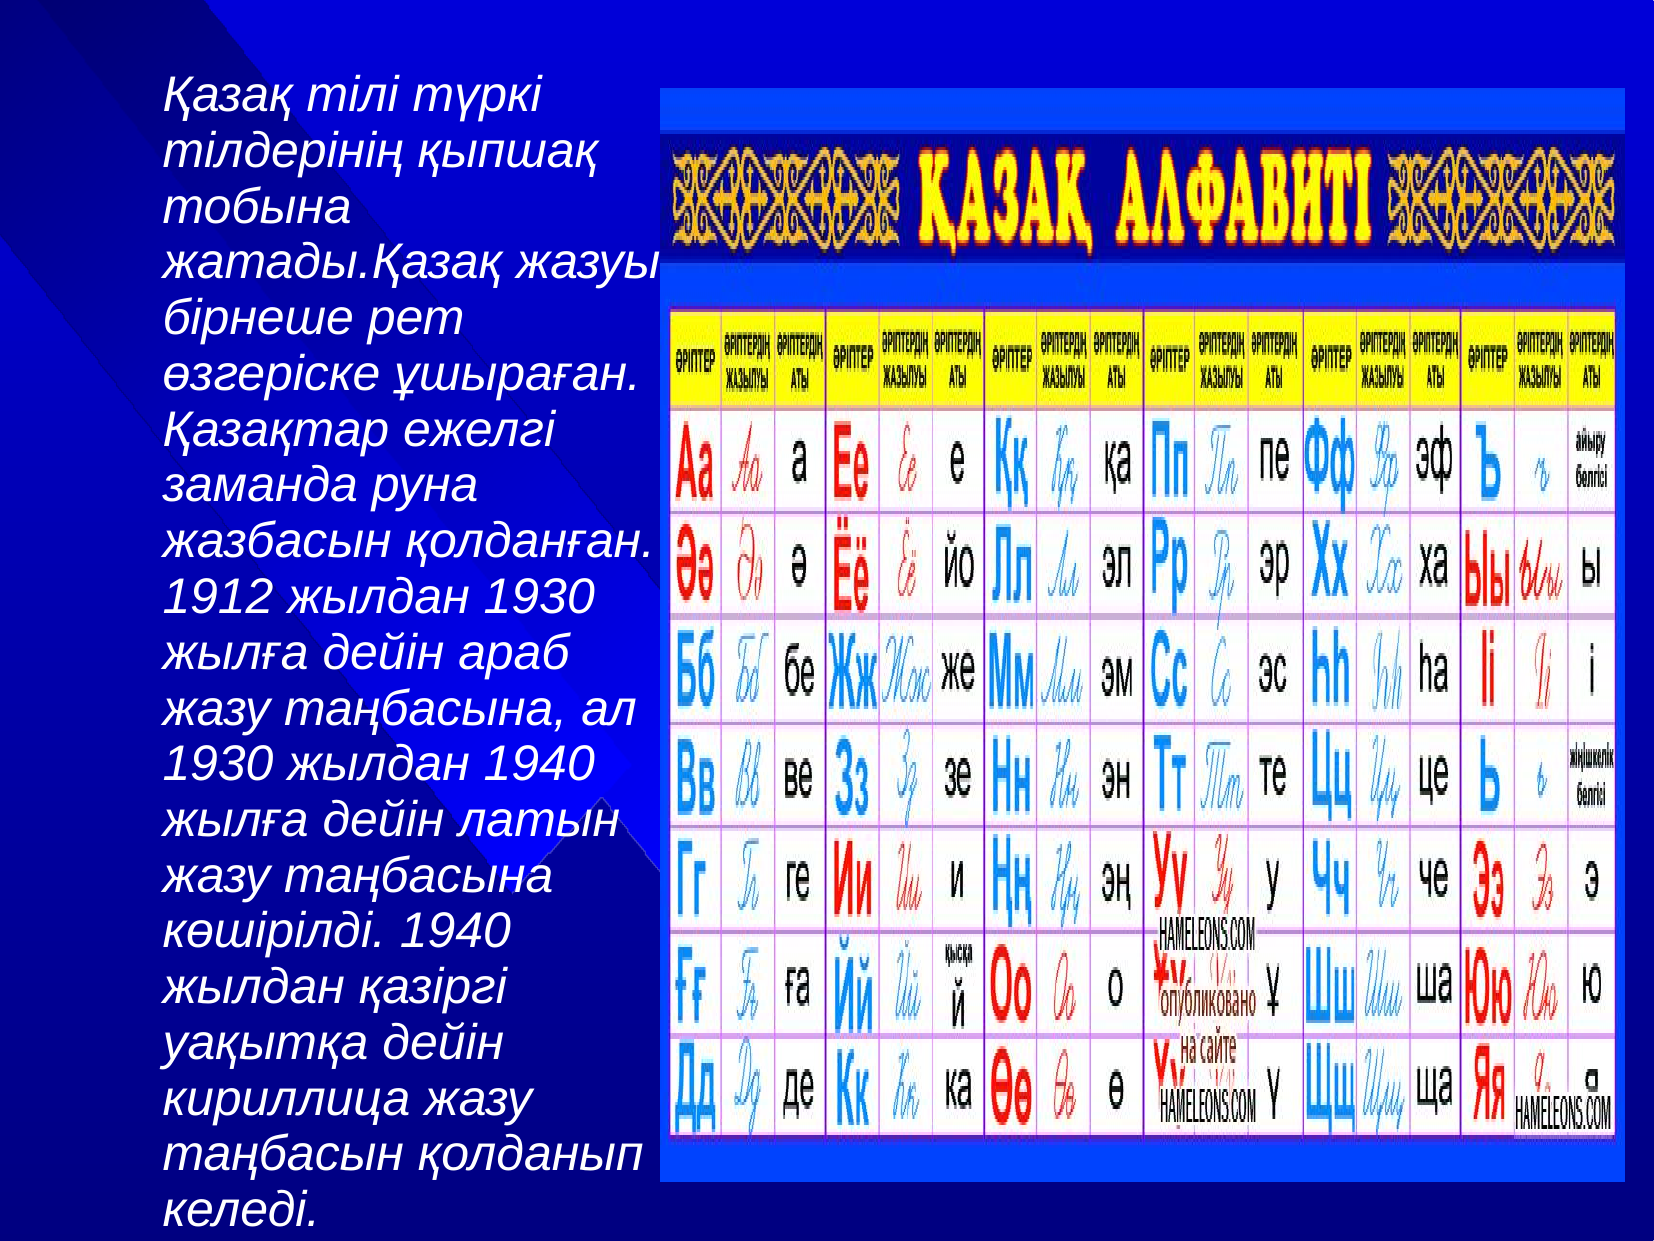

Қазақ тілі түркі тілдерінің қыпшақ тобына жатады.Қазақ жазуы бірнеше рет өзгеріске ұшыраған. Қазақтар ежелгі заманда руна жазбасын қолданған. 1912 жылдан 1930 жылға дейін араб жазу таңбасына, ал 1930 жылдан 1940 жылға дейін латын жазу таңбасына көшірілді. 1940 жылдан қазіргі уақытқа дейін кириллица жазу таңбасын қолданып келеді.